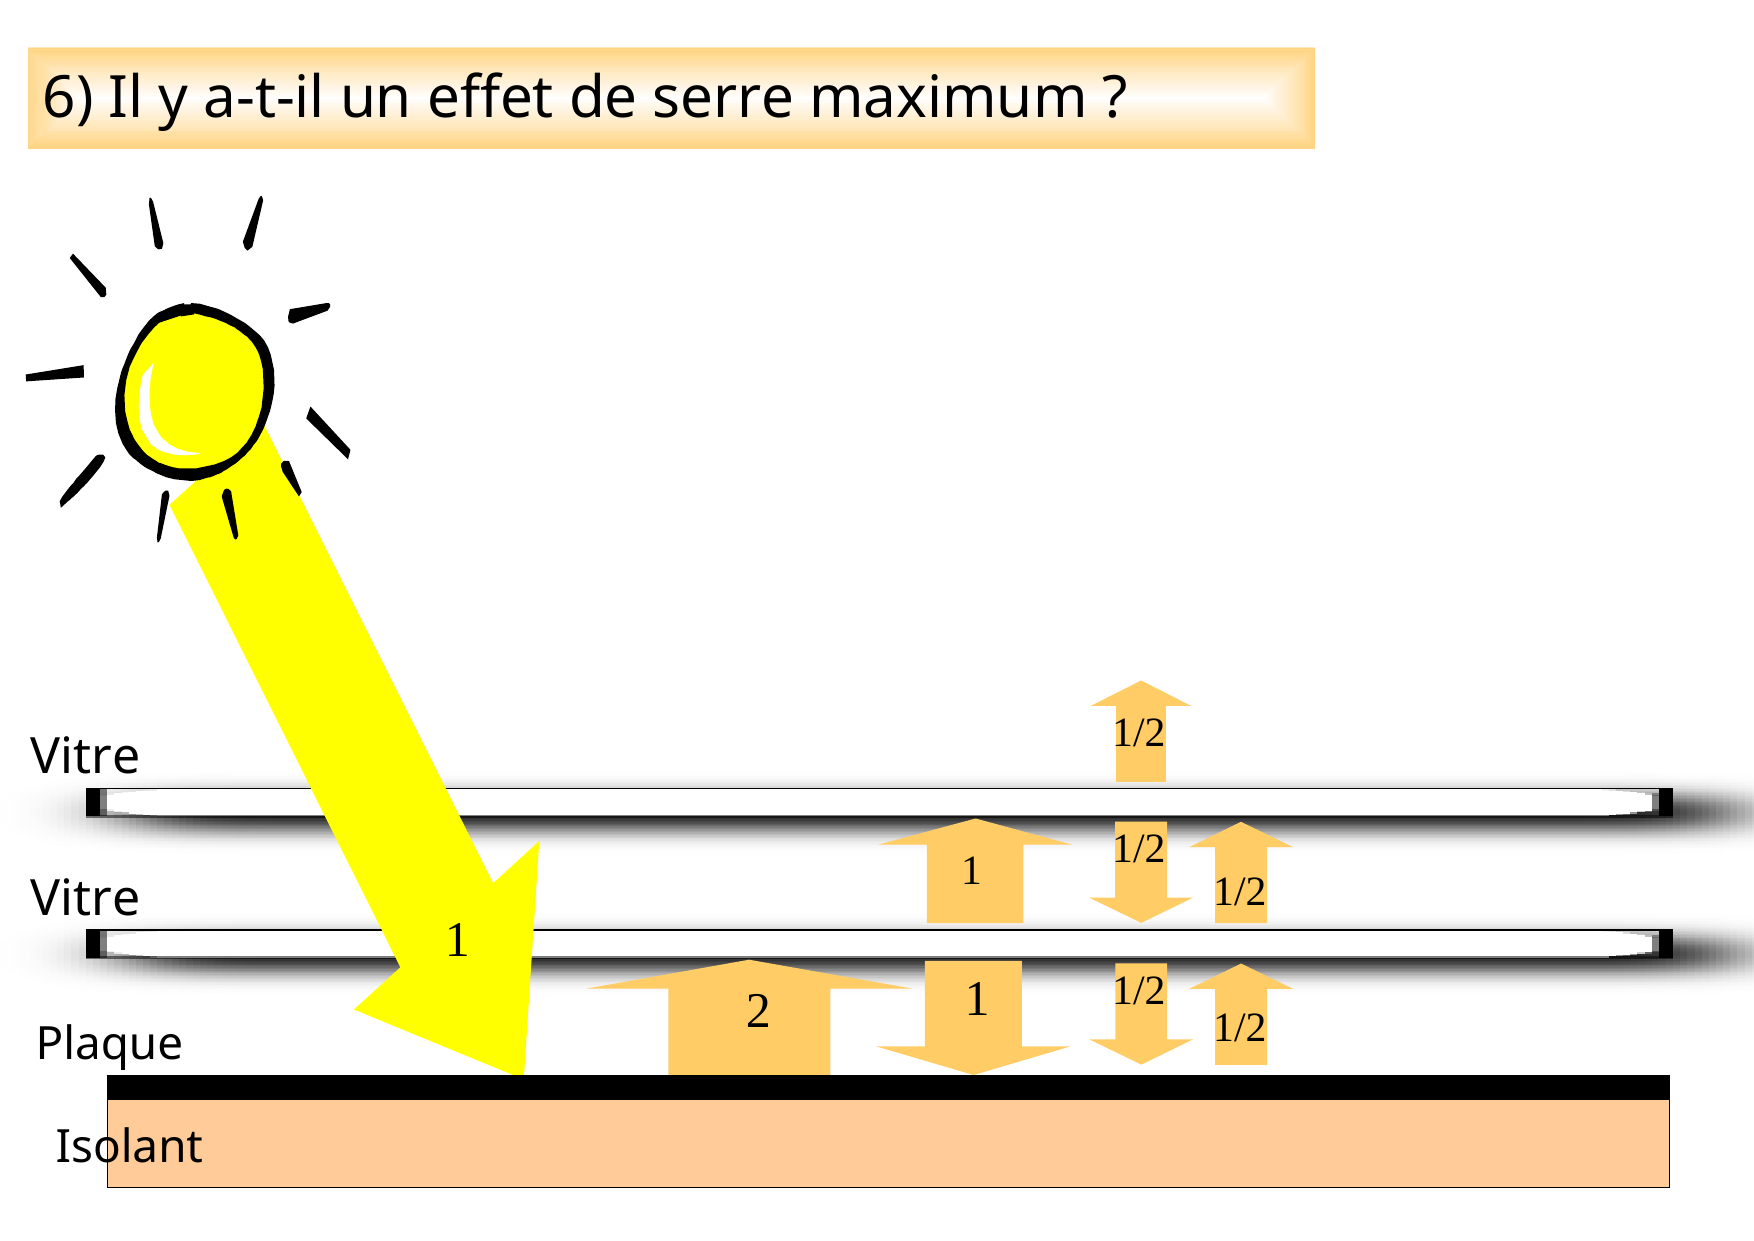

6) Il y a-t-il un effet de serre maximum ?
1/2
Vitre
1/2
1
Vitre
1/2
1
1/2
1
2
Plaque
1/2
Isolant